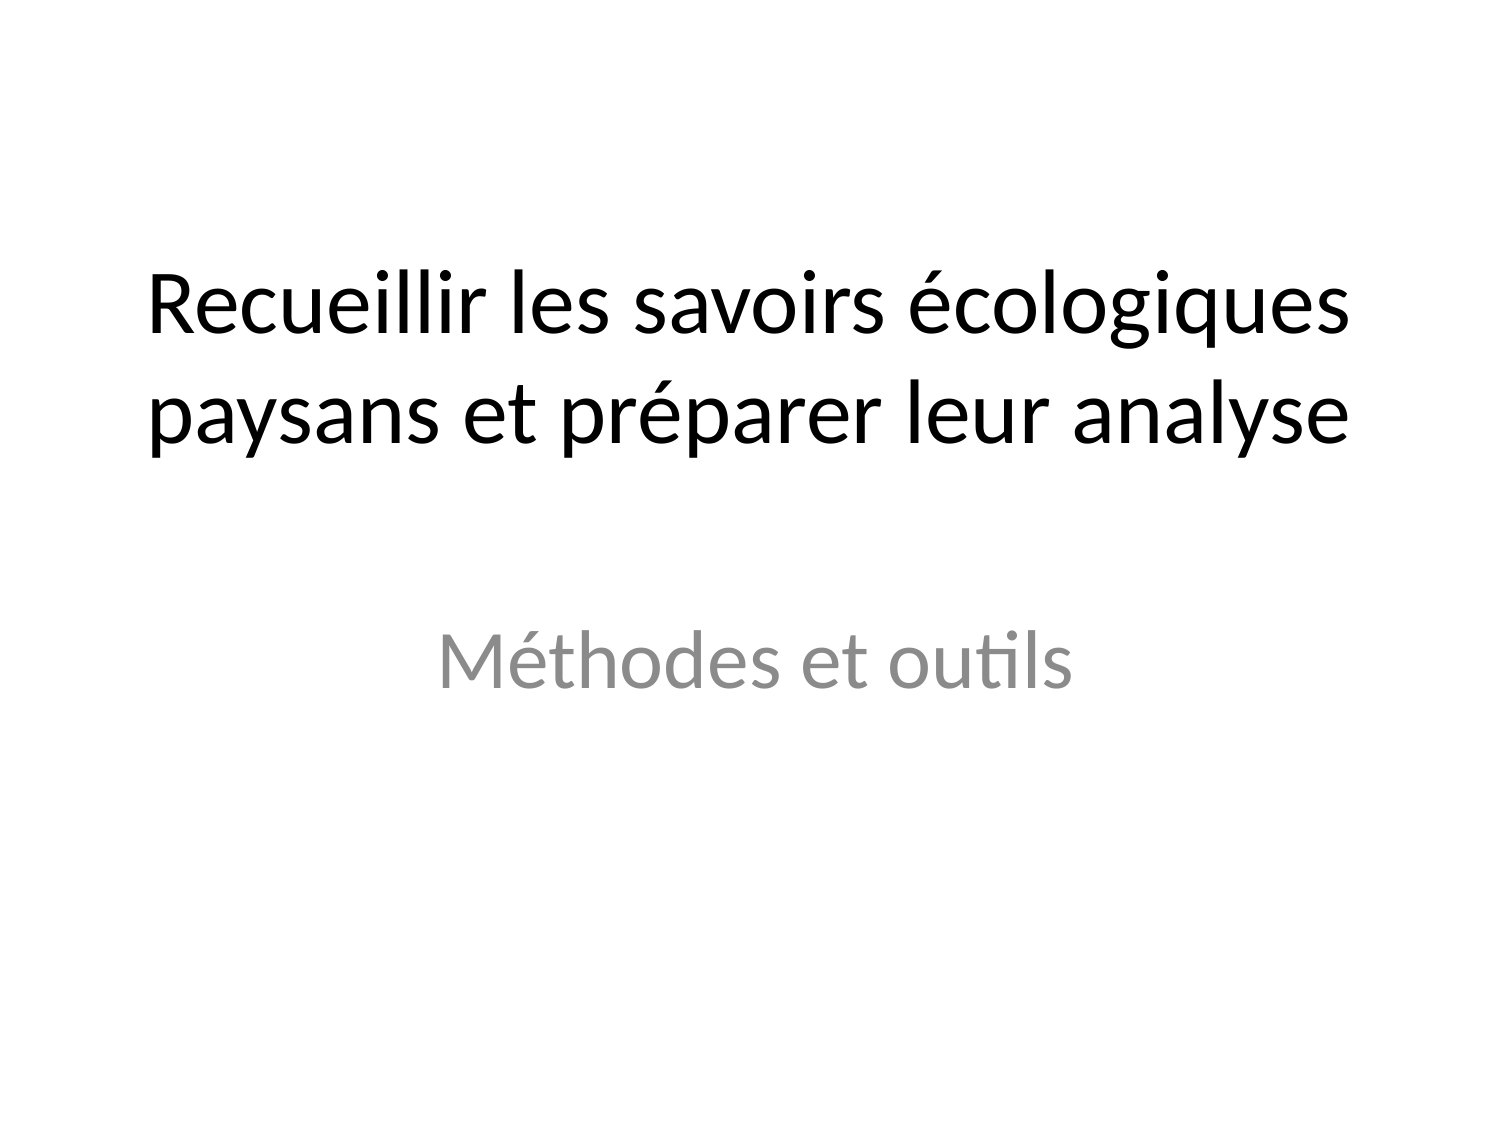

# Recueillir les savoirs écologiques paysans et préparer leur analyse
Méthodes et outils